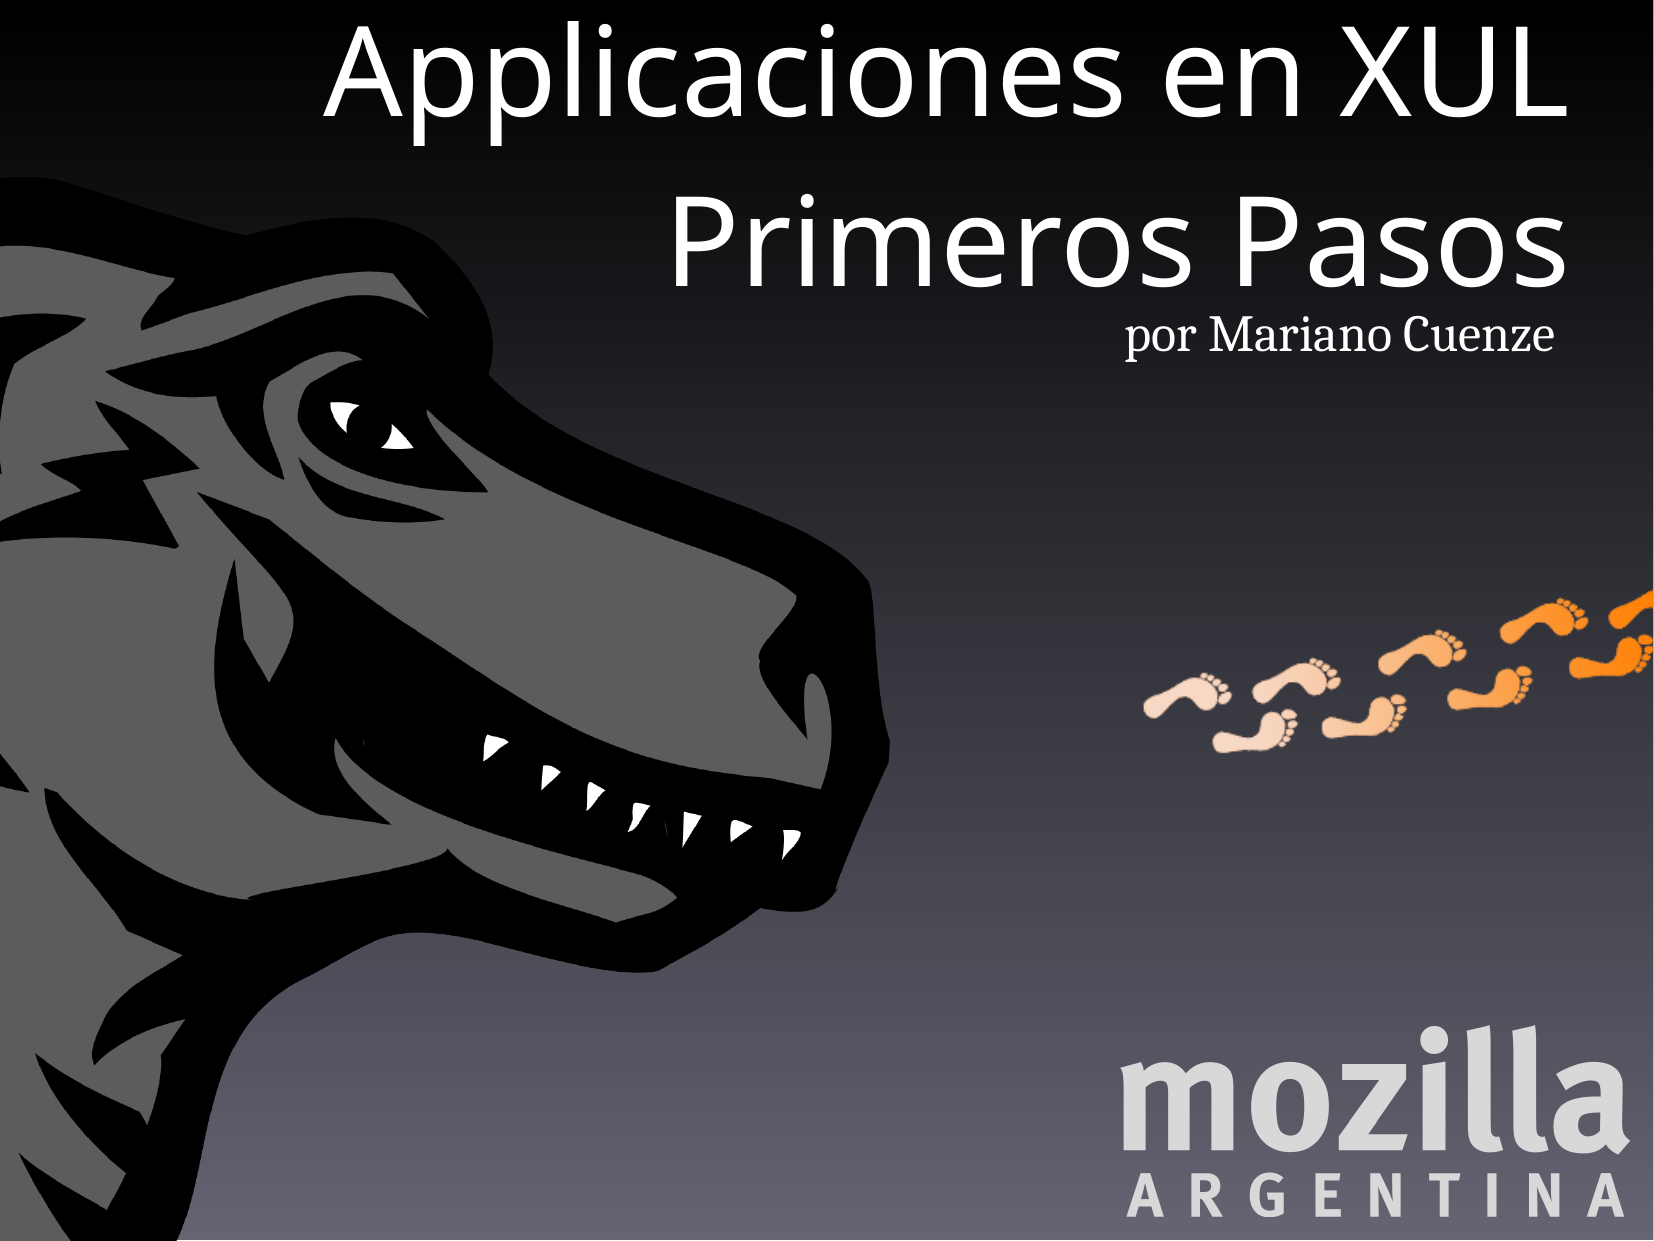

# Applicaciones en XUL Primeros Pasos
por Mariano Cuenze